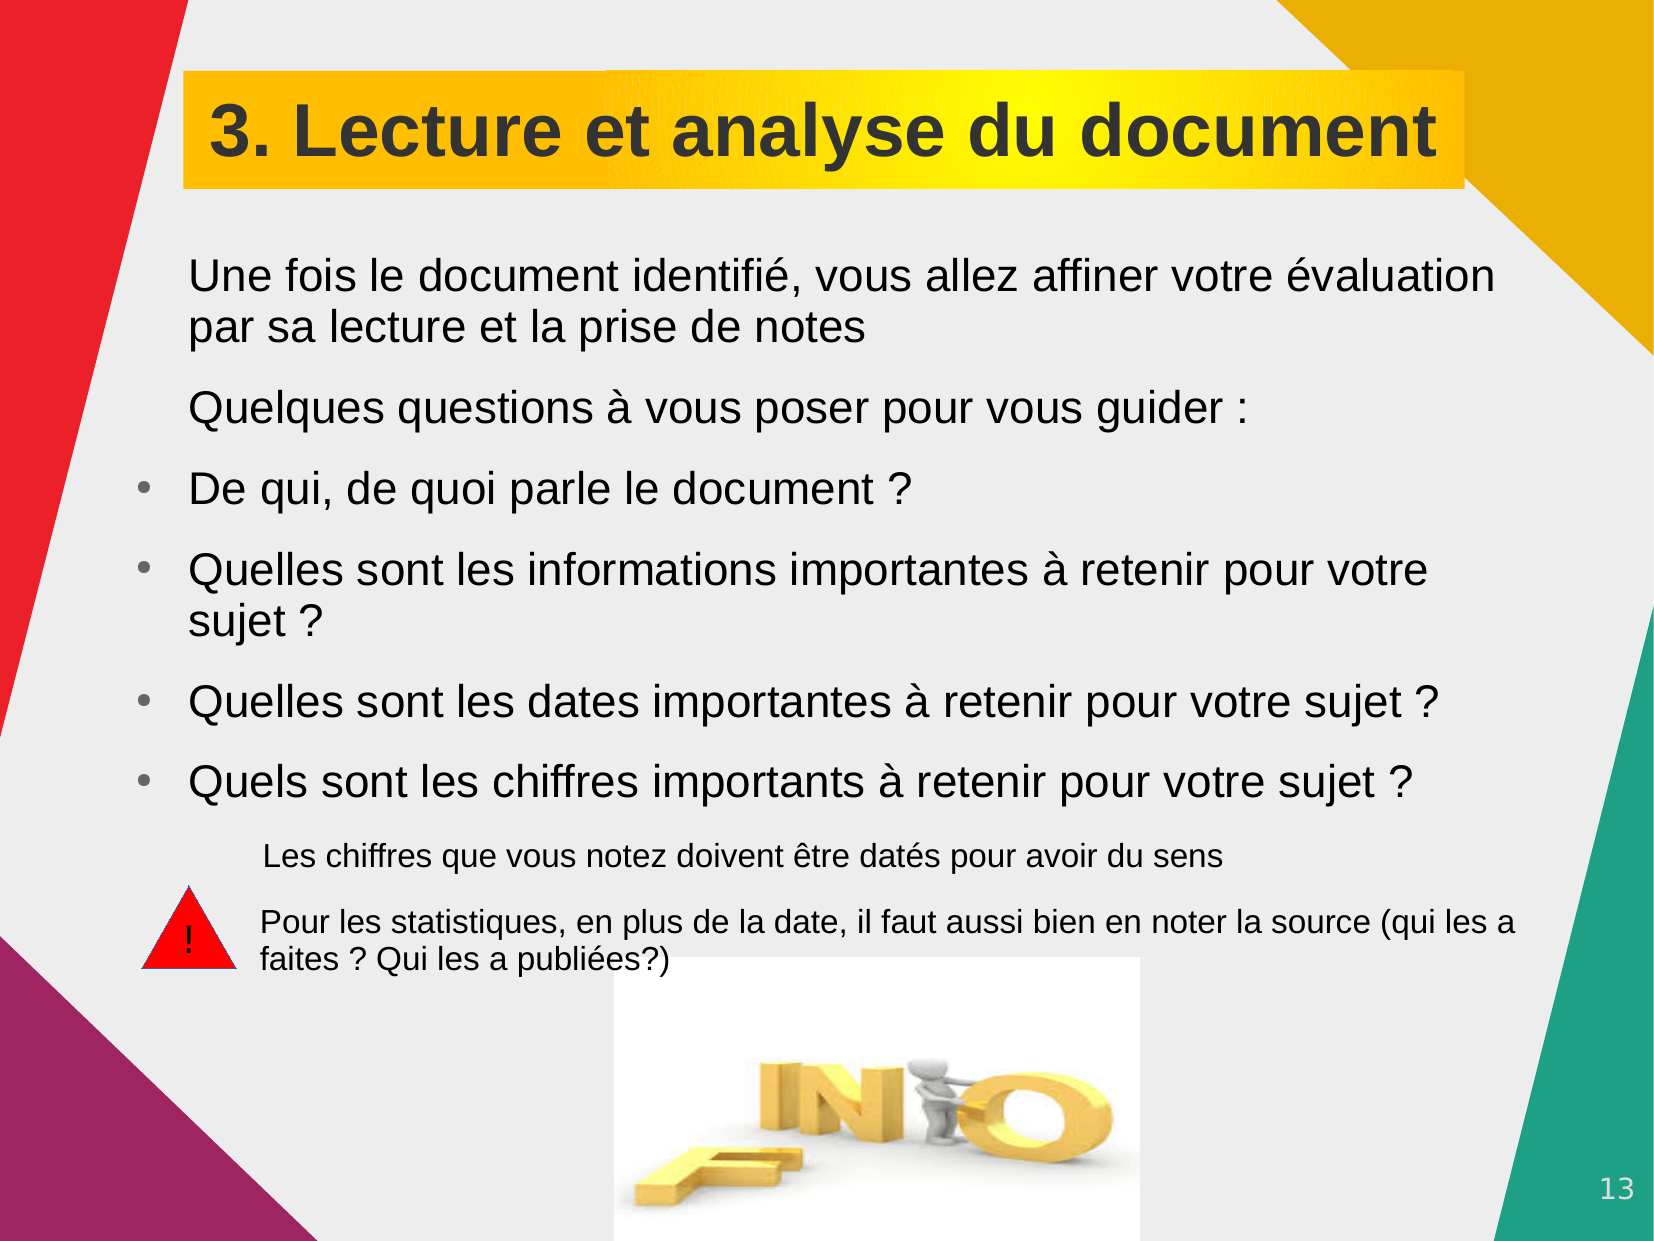

# 3. Lecture et analyse du document
Une fois le document identifié, vous allez affiner votre évaluation par sa lecture et la prise de notes
Quelques questions à vous poser pour vous guider :
De qui, de quoi parle le document ?
Quelles sont les informations importantes à retenir pour votre sujet ?
Quelles sont les dates importantes à retenir pour votre sujet ?
Quels sont les chiffres importants à retenir pour votre sujet ?
 	Les chiffres que vous notez doivent être datés pour avoir du sens
Pour les statistiques, en plus de la date, il faut aussi bien en noter la source (qui les a faites ? Qui les a publiées?)
!
13